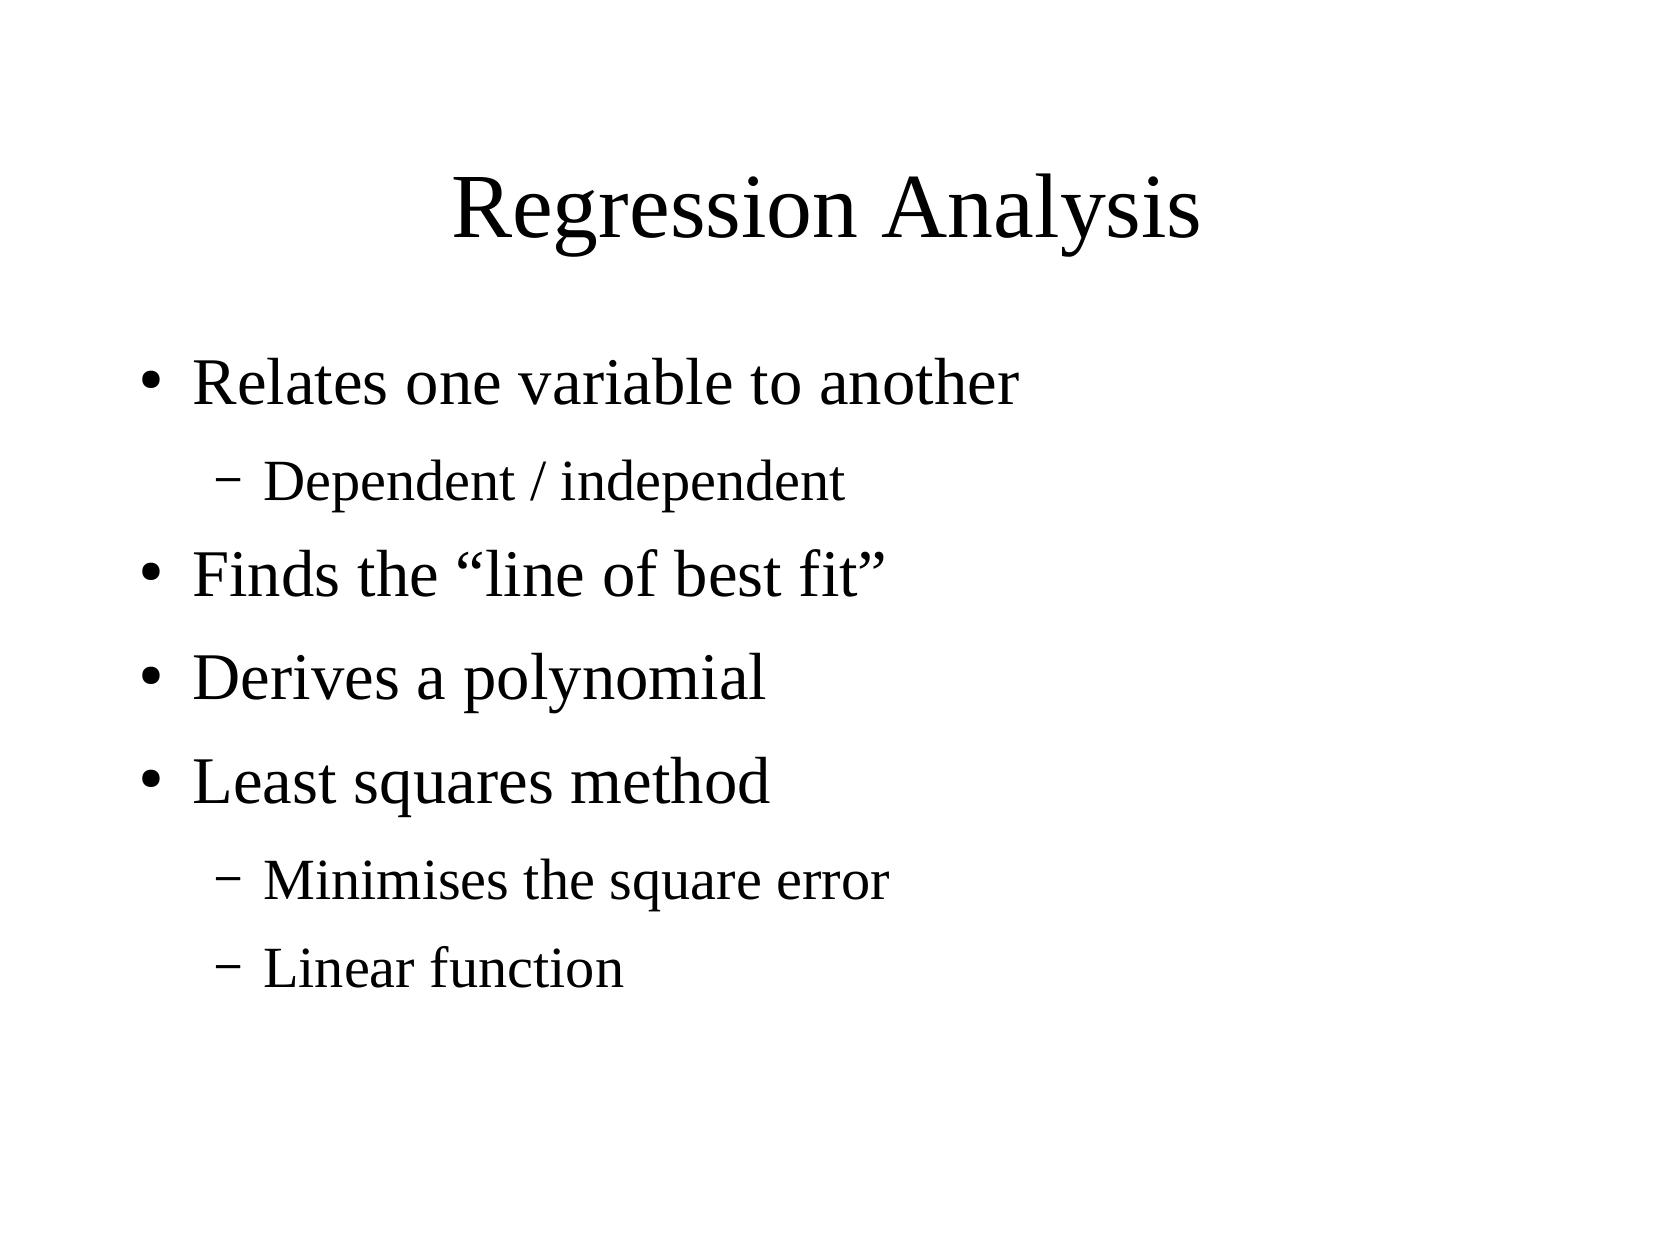

# Regression Analysis
Relates one variable to another
Dependent / independent
Finds the “line of best fit”
Derives a polynomial
Least squares method
Minimises the square error
Linear function